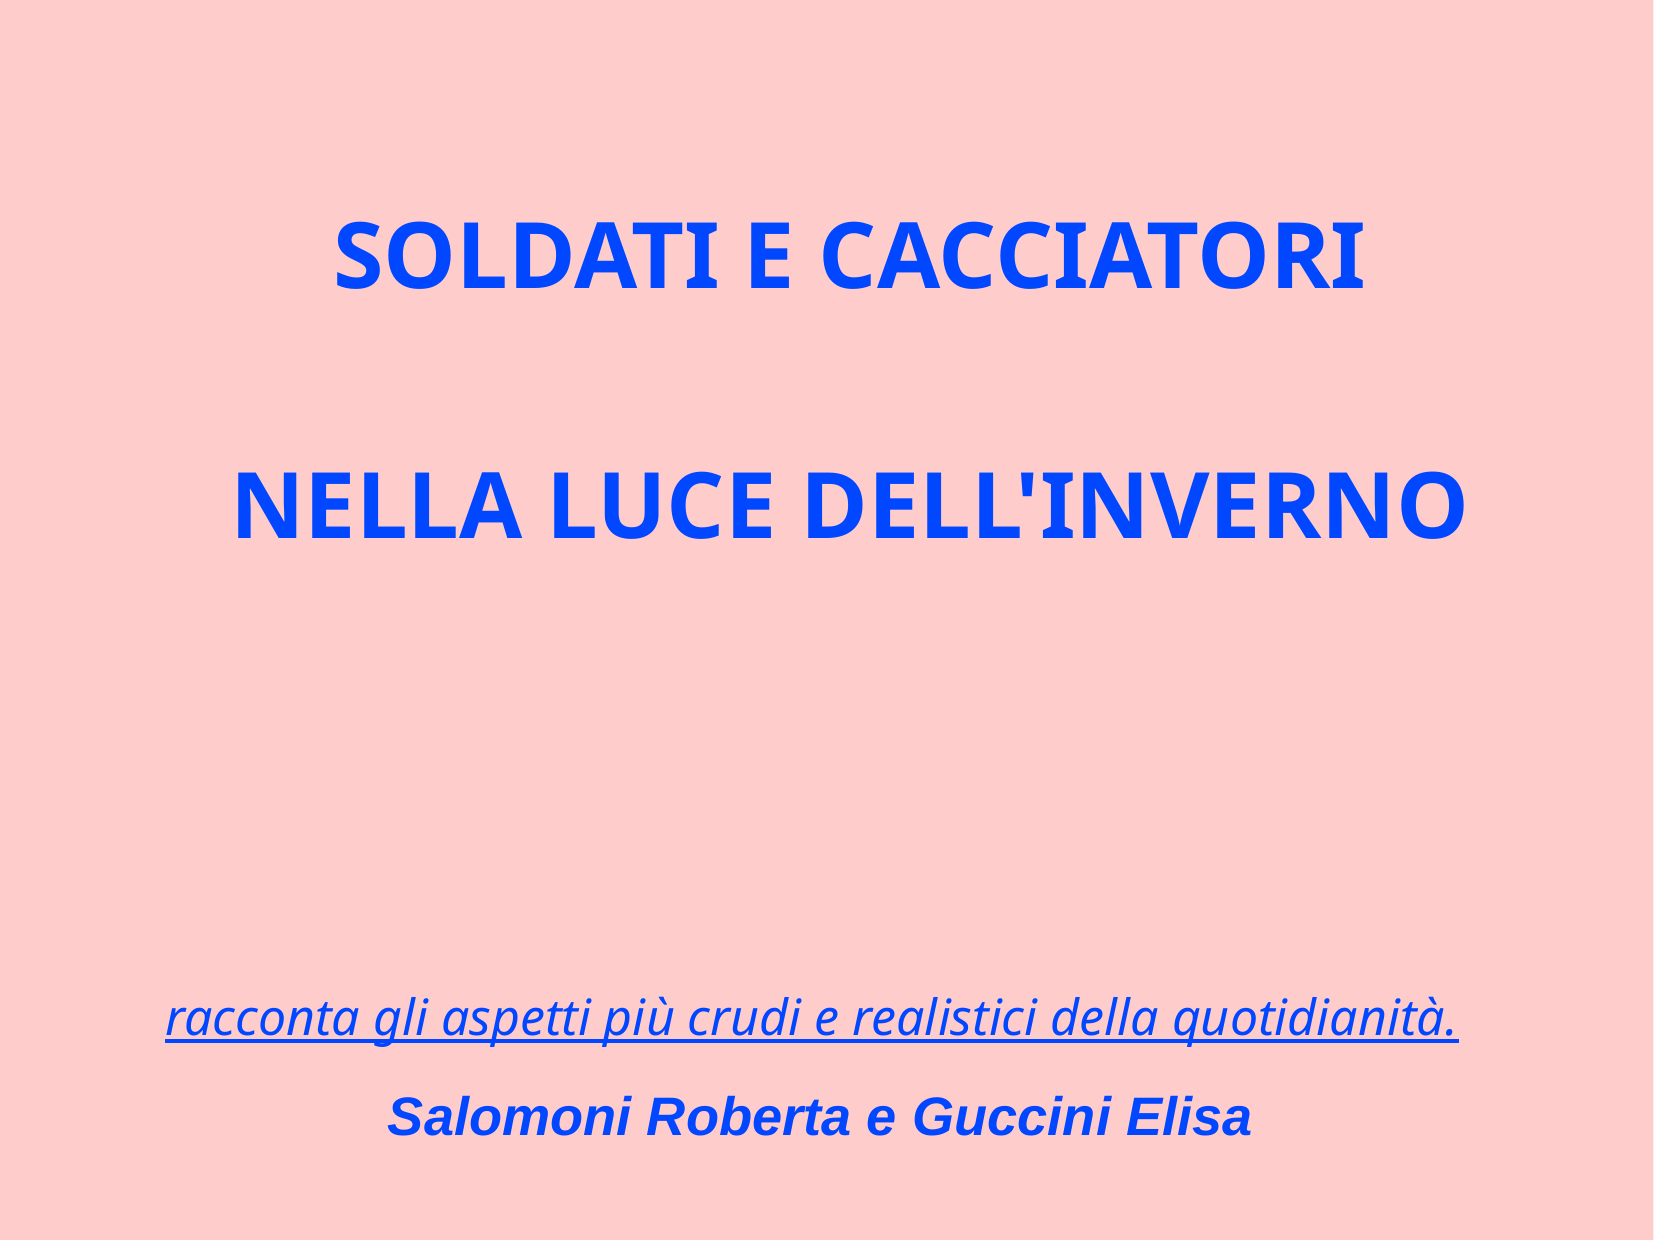

# SOLDATI E CACCIATORI NELLA LUCE DELL'INVERNO
racconta gli aspetti più crudi e realistici della quotidianità.
Salomoni Roberta e Guccini Elisa